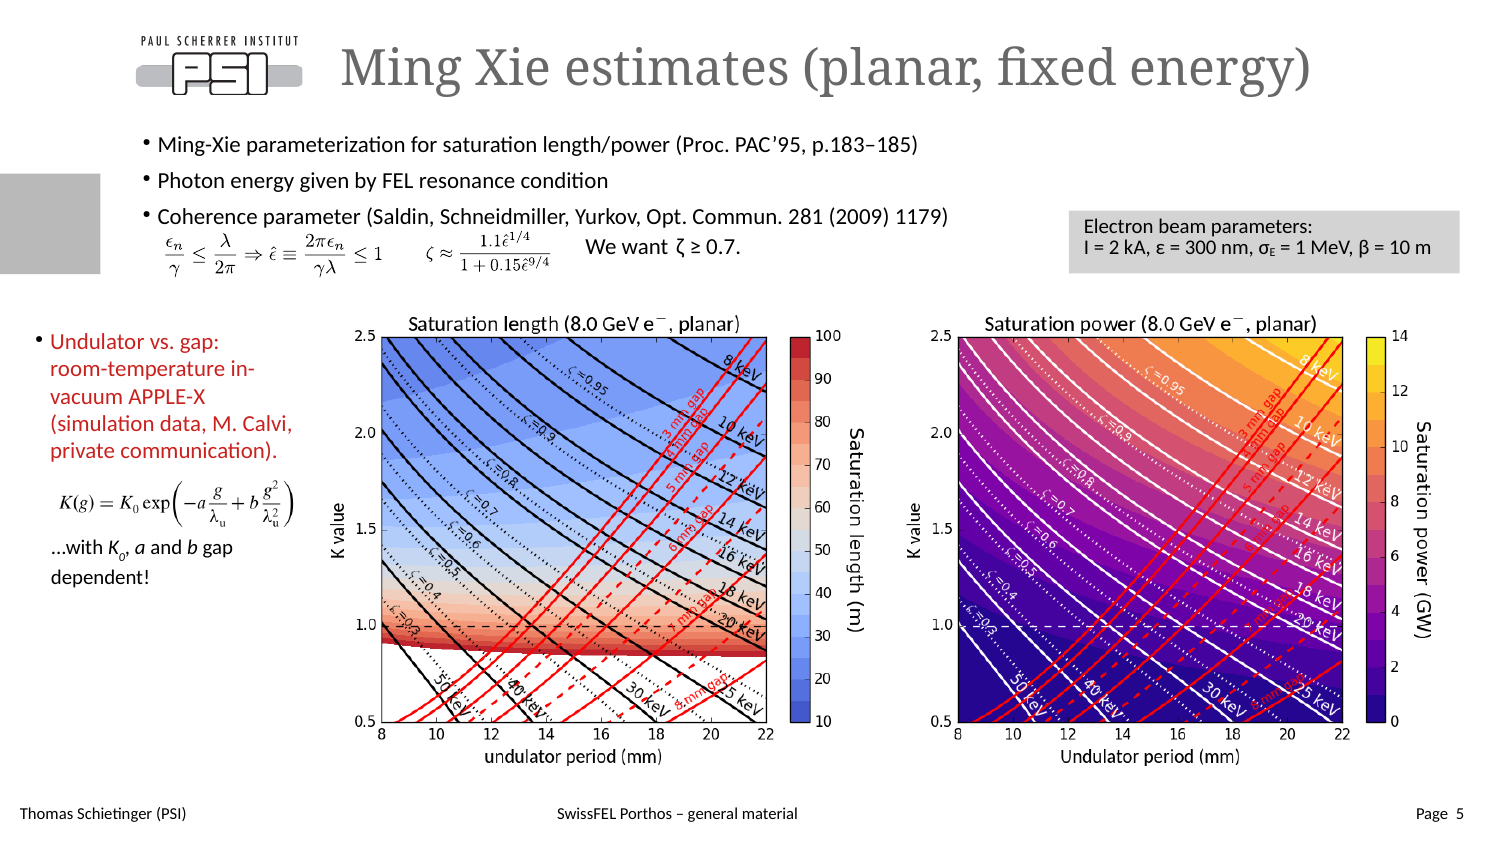

# Ming Xie estimates (planar, fixed energy)
Ming-Xie parameterization for saturation length/power (Proc. PAC’95, p.183–185)
Photon energy given by FEL resonance condition
Coherence parameter (Saldin, Schneidmiller, Yurkov, Opt. Commun. 281 (2009) 1179)
 We want ζ ≥ 0.7.
Electron beam parameters:
I = 2 kA, ε = 300 nm, σE = 1 MeV, β = 10 m
Undulator vs. gap:
room-temperature in-vacuum APPLE-X
(simulation data, M. Calvi, private communication).
...with K0, a and b gap dependent!